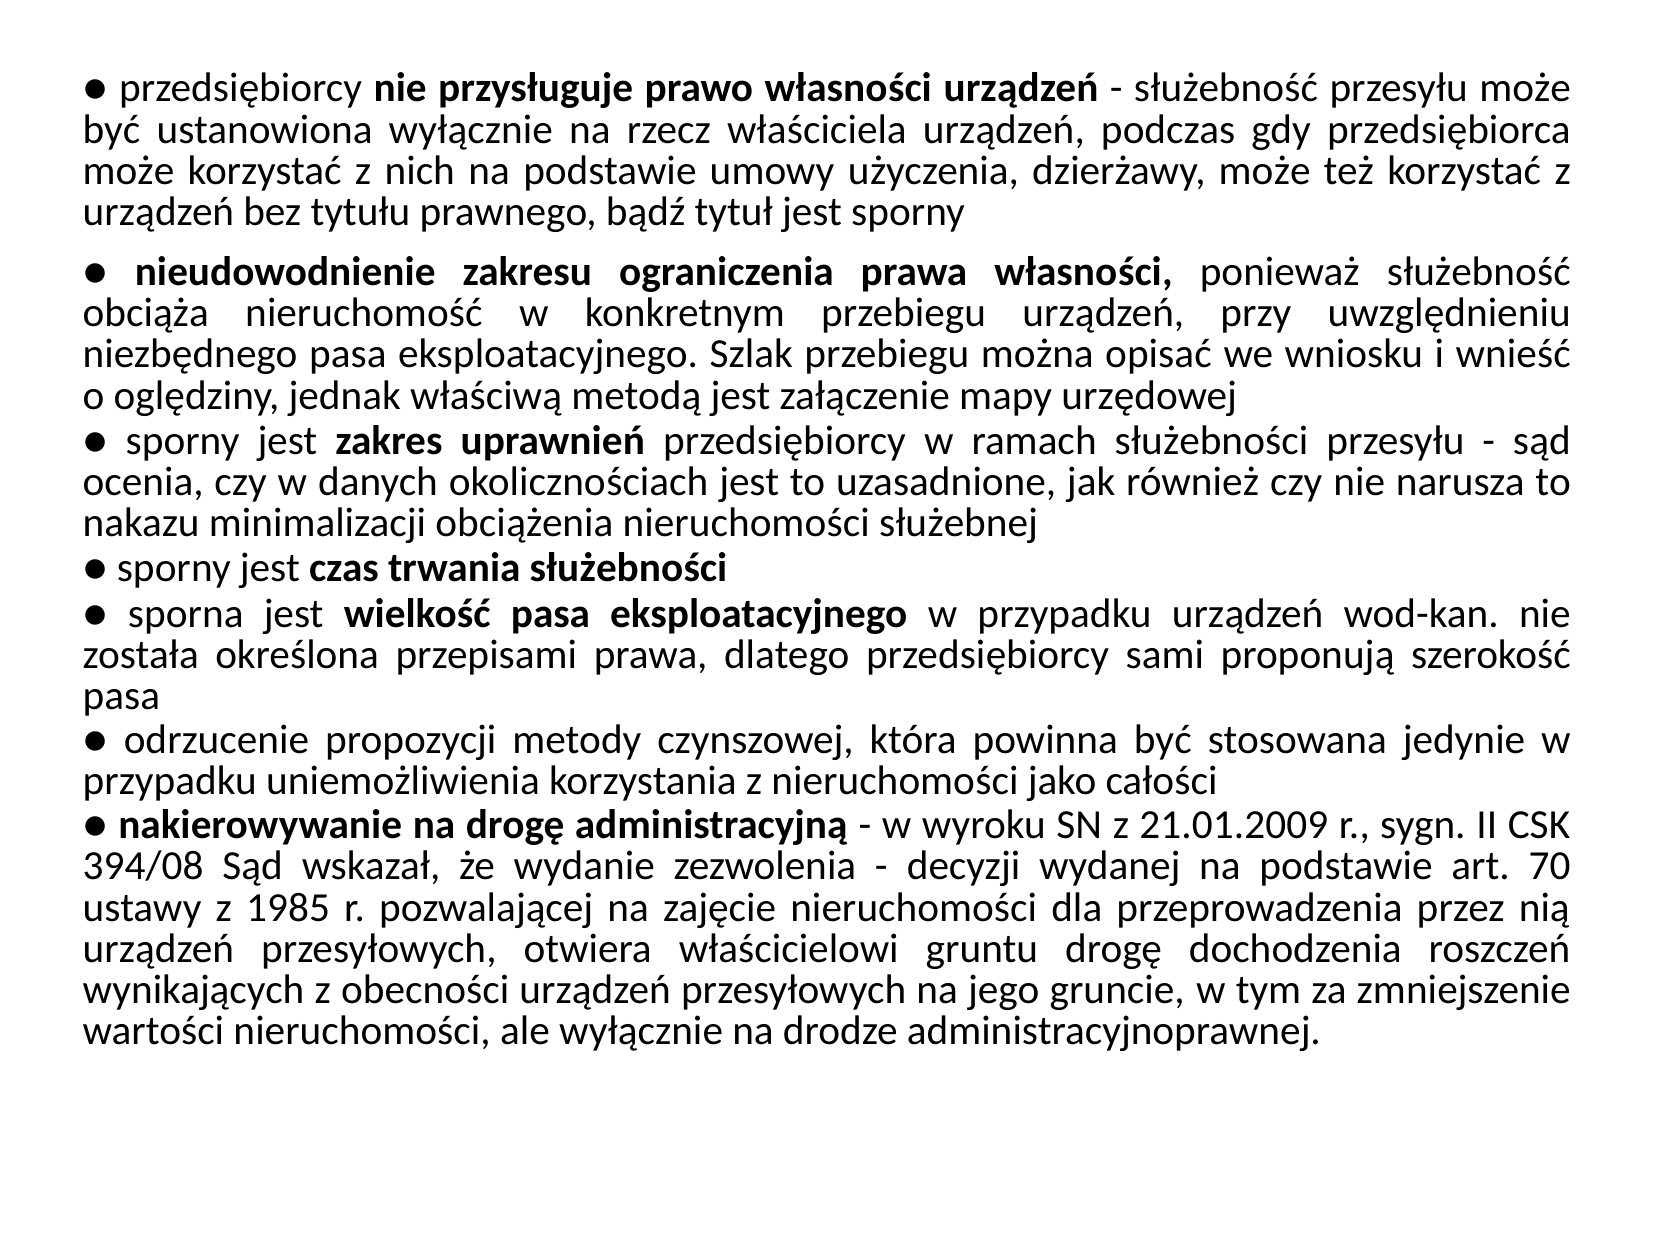

#
● przedsiębiorcy nie przysługuje prawo własności urządzeń - służebność przesyłu może być ustanowiona wyłącznie na rzecz właściciela urządzeń, podczas gdy przedsiębiorca może korzystać z nich na podstawie umowy użyczenia, dzierżawy, może też korzystać z urządzeń bez tytułu prawnego, bądź tytuł jest sporny
● nieudowodnienie zakresu ograniczenia prawa własności, ponieważ służebność obciąża nieruchomość w konkretnym przebiegu urządzeń, przy uwzględnieniu niezbędnego pasa eksploatacyjnego. Szlak przebiegu można opisać we wniosku i wnieść o oględziny, jednak właściwą metodą jest załączenie mapy urzędowej
● sporny jest zakres uprawnień przedsiębiorcy w ramach służebności przesyłu - sąd ocenia, czy w danych okolicznościach jest to uzasadnione, jak również czy nie narusza to nakazu minimalizacji obciążenia nieruchomości służebnej
● sporny jest czas trwania służebności
● sporna jest wielkość pasa eksploatacyjnego w przypadku urządzeń wod-kan. nie została określona przepisami prawa, dlatego przedsiębiorcy sami proponują szerokość pasa
● odrzucenie propozycji metody czynszowej, która powinna być stosowana jedynie w przypadku uniemożliwienia korzystania z nieruchomości jako całości
● nakierowywanie na drogę administracyjną - w wyroku SN z 21.01.2009 r., sygn. II CSK 394/08 Sąd wskazał, że wydanie zezwolenia - decyzji wydanej na podstawie art. 70 ustawy z 1985 r. pozwalającej na zajęcie nieruchomości dla przeprowadzenia przez nią urządzeń przesyłowych, otwiera właścicielowi gruntu drogę dochodzenia roszczeń wynikających z obecności urządzeń przesyłowych na jego gruncie, w tym za zmniejszenie wartości nieruchomości, ale wyłącznie na drodze administracyjnoprawnej.